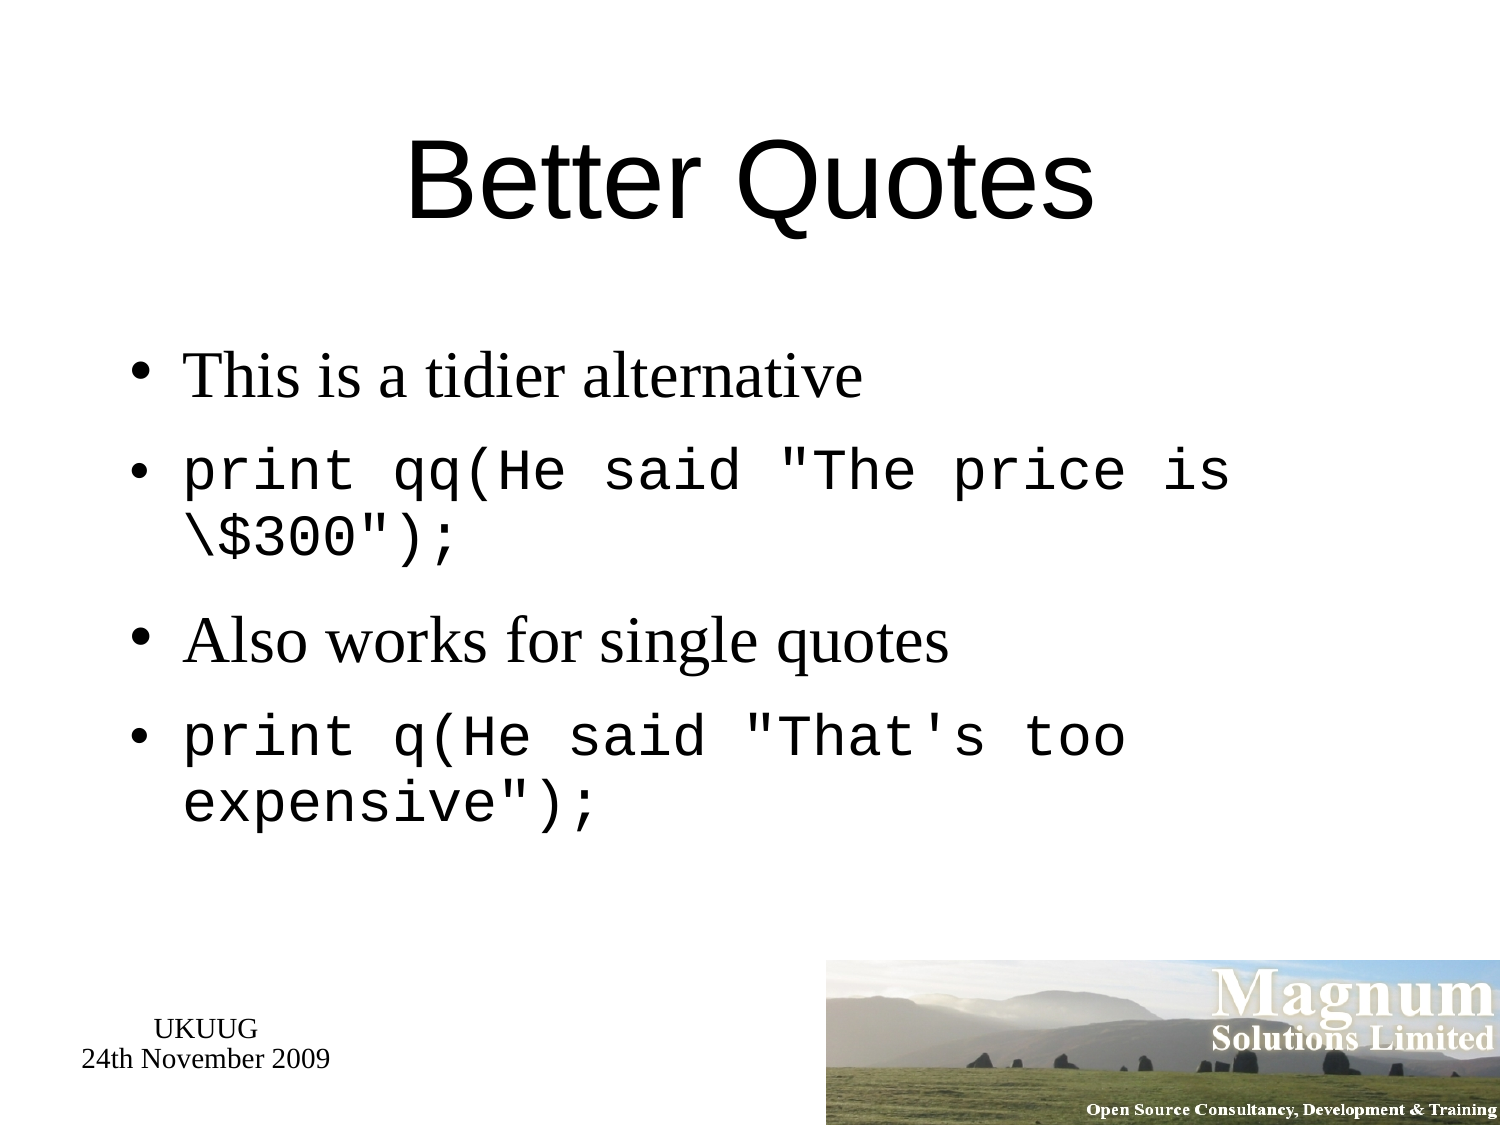

# Better Quotes
This is a tidier alternative
print qq(He said "The price is
\$300");
Also works for single quotes
print q(He said "That's too expensive");
30